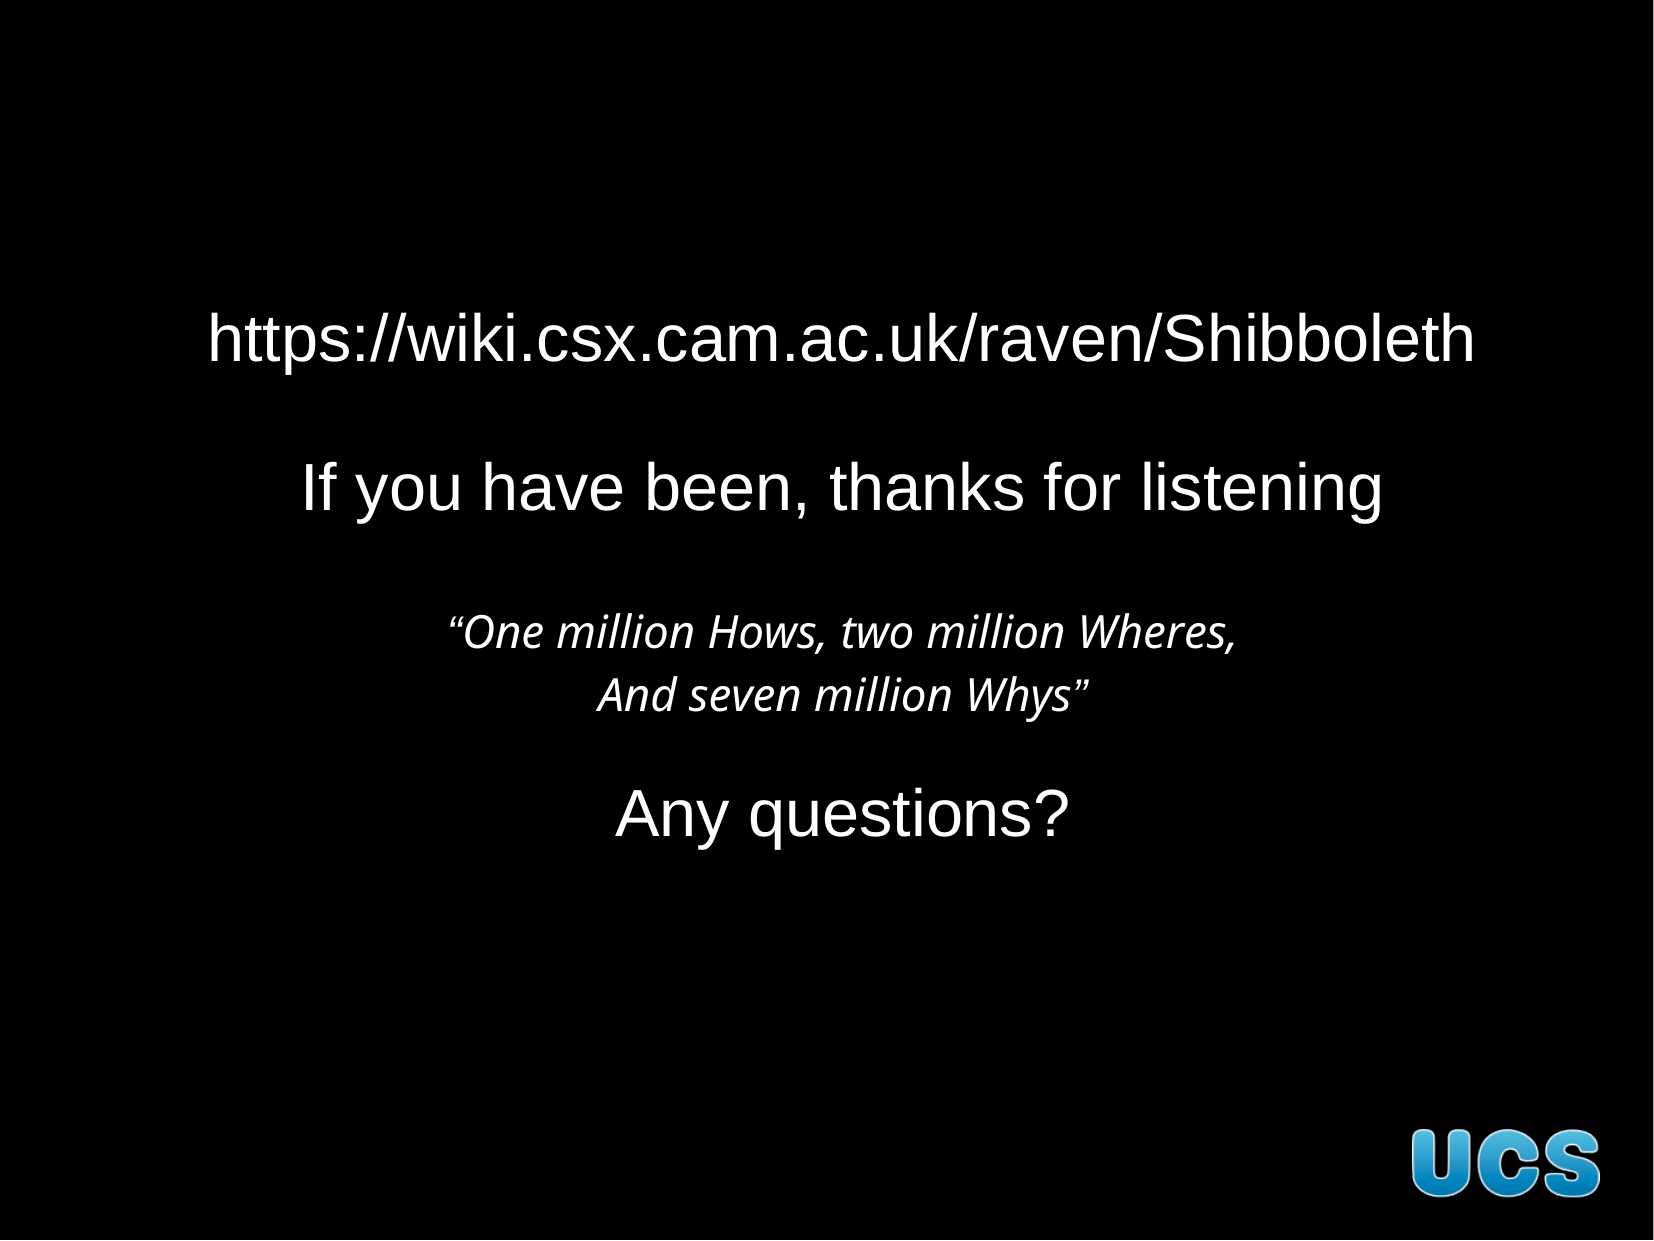

# https://wiki.csx.cam.ac.uk/raven/Shibboleth
If you have been, thanks for listening
“One million Hows, two million Wheres,
And seven million Whys”
Any questions?